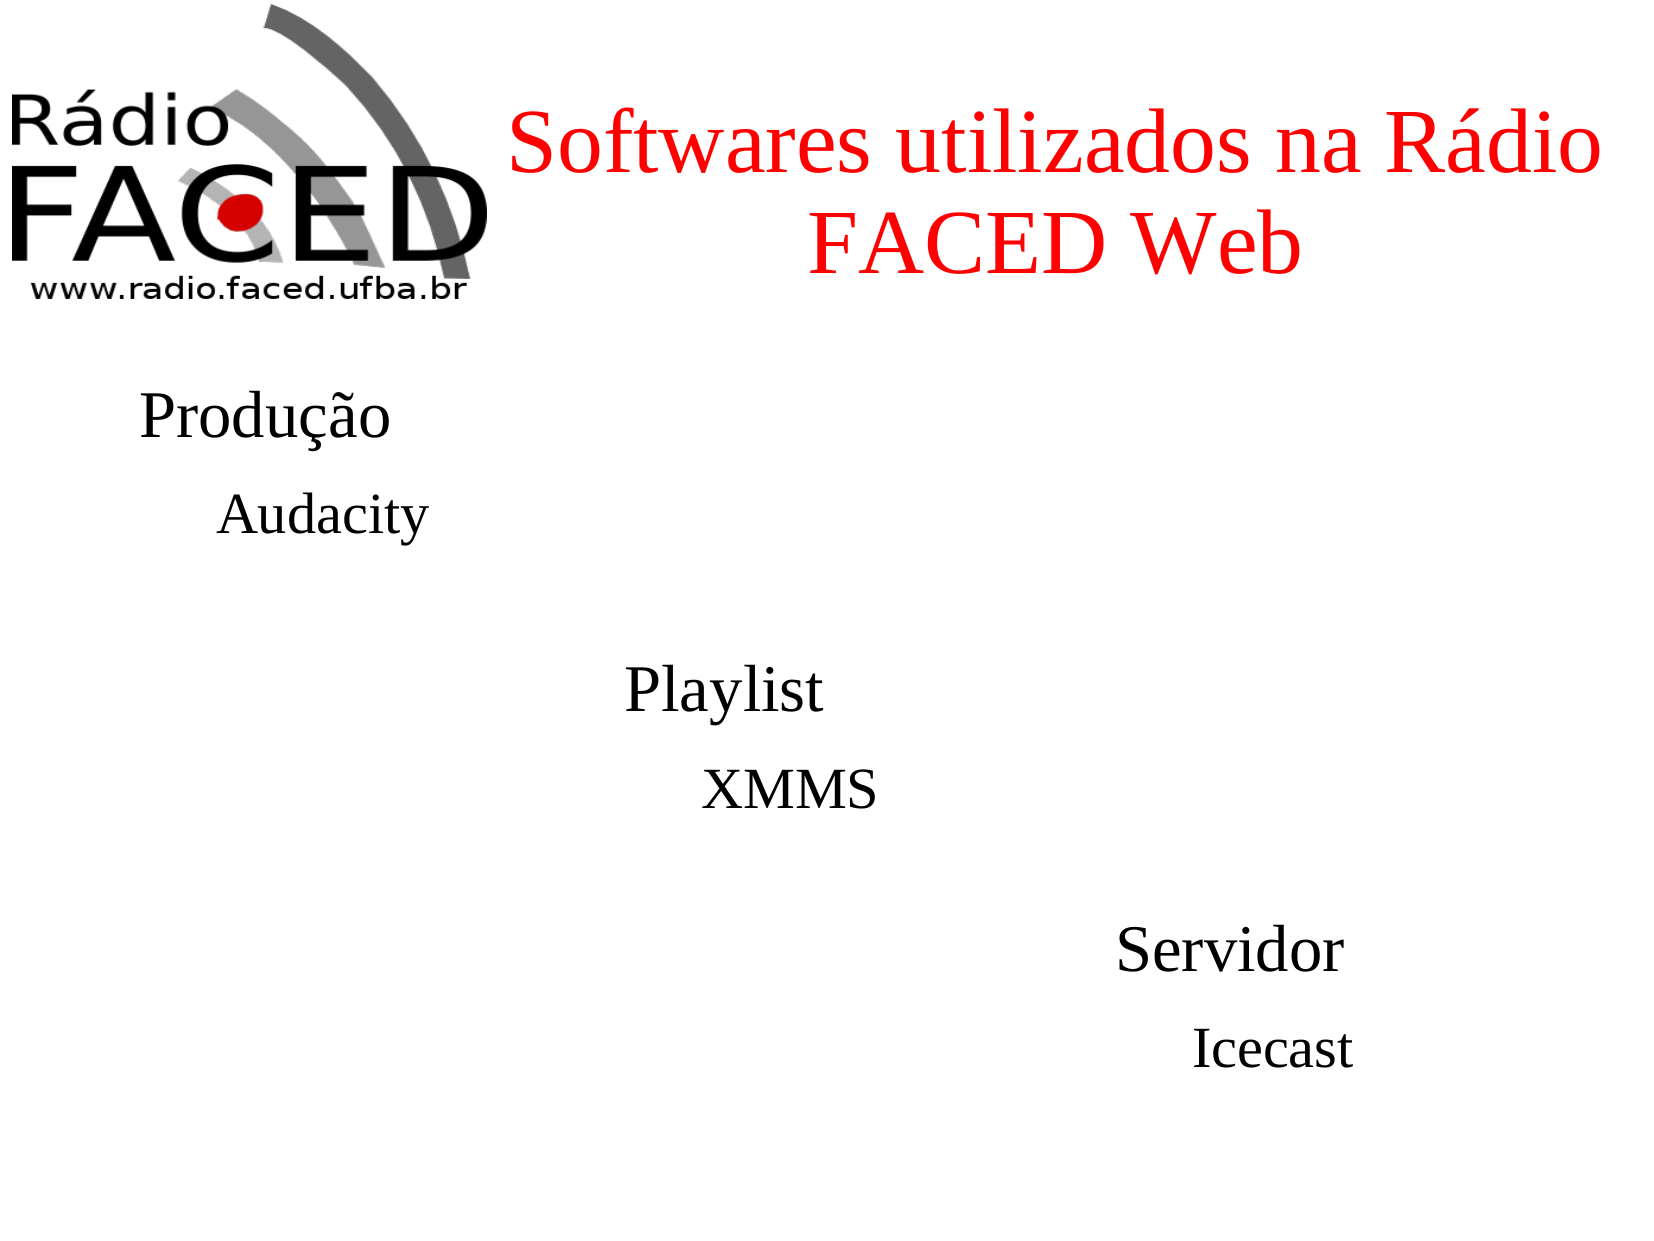

# Softwares utilizados na Rádio FACED Web
Produção
Audacity
Playlist
XMMS
Servidor
Icecast